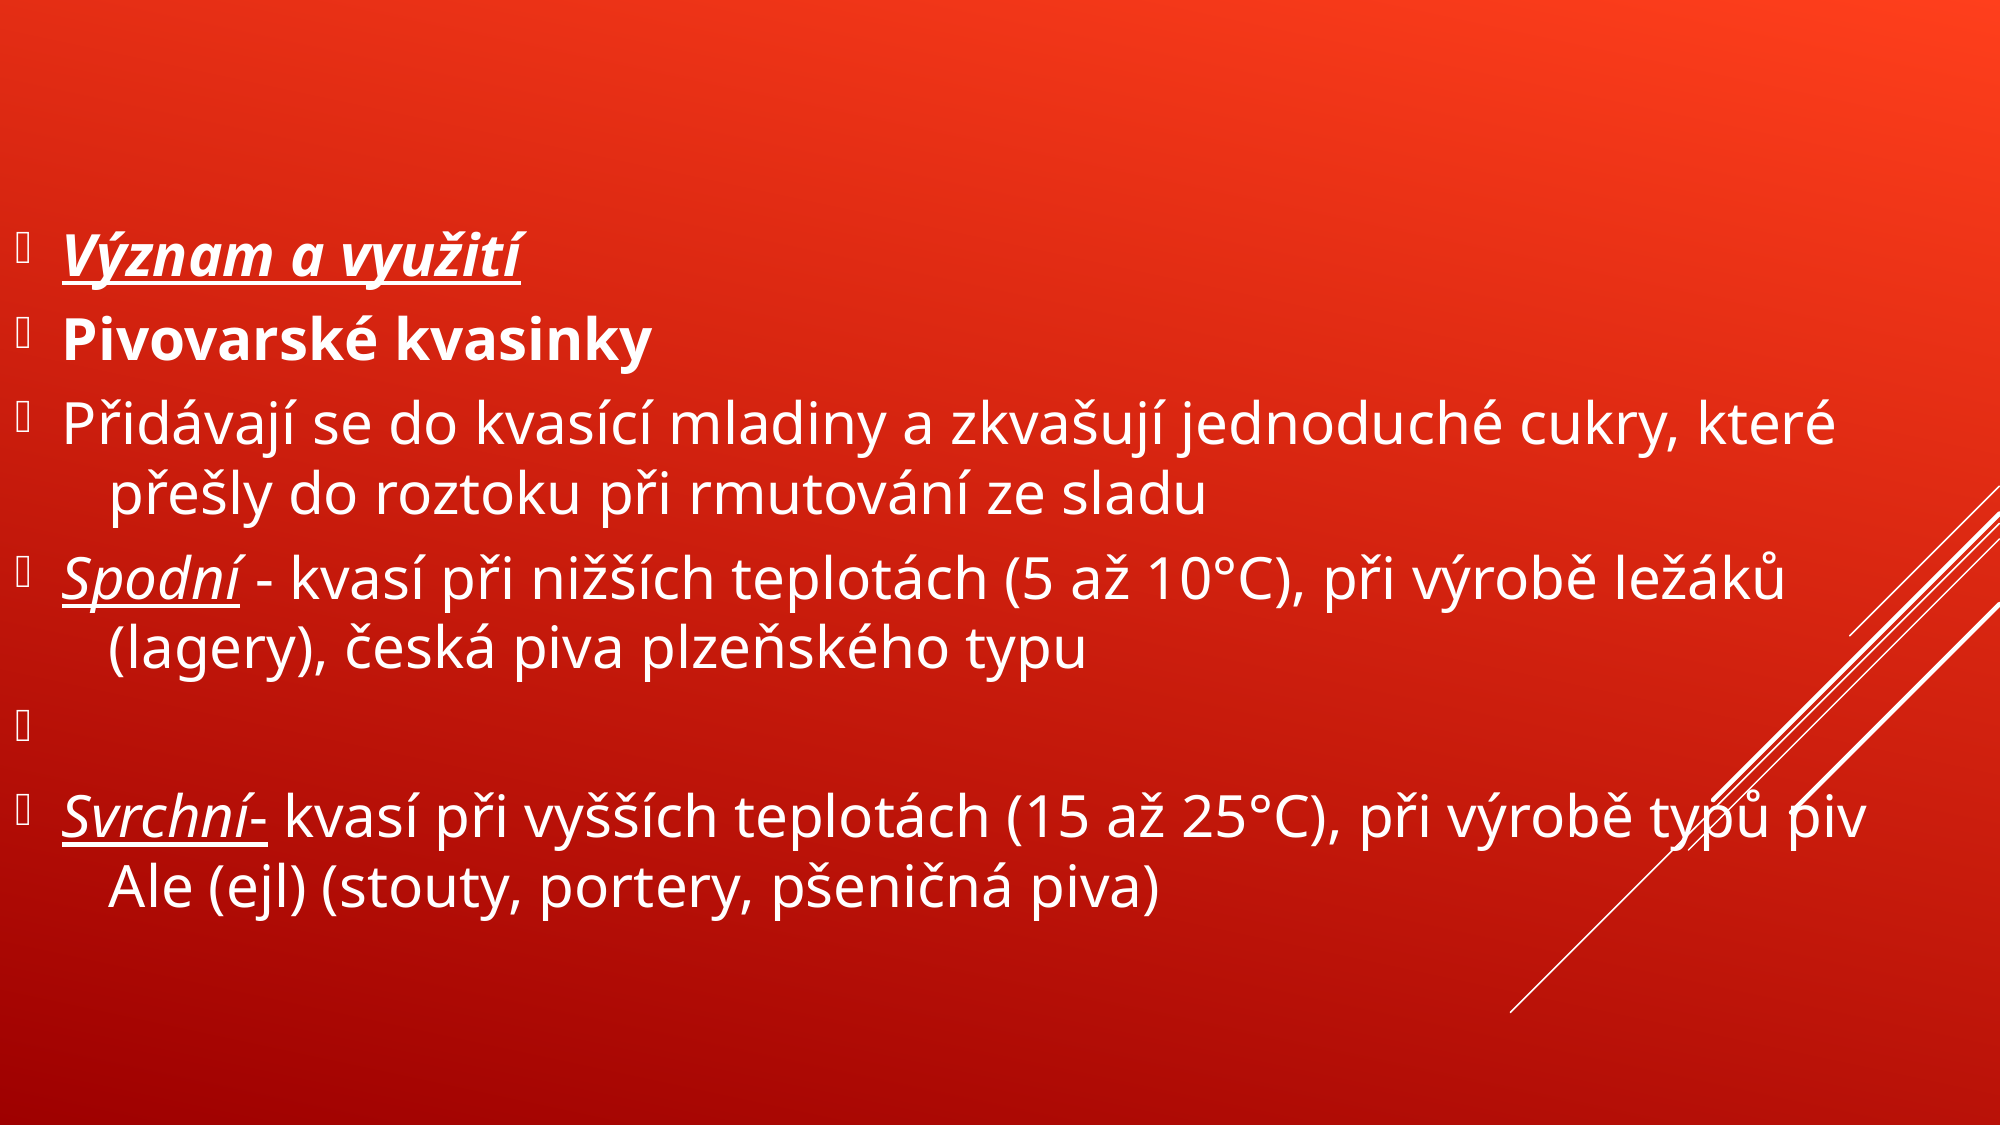

Význam a využití
Pivovarské kvasinky
Přidávají se do kvasící mladiny a zkvašují jednoduché cukry, které přešly do roztoku při rmutování ze sladu
Spodní - kvasí při nižších teplotách (5 až 10°C), při výrobě ležáků (lagery), česká piva plzeňského typu
Svrchní- kvasí při vyšších teplotách (15 až 25°C), při výrobě typů piv Ale (ejl) (stouty, portery, pšeničná piva)
#